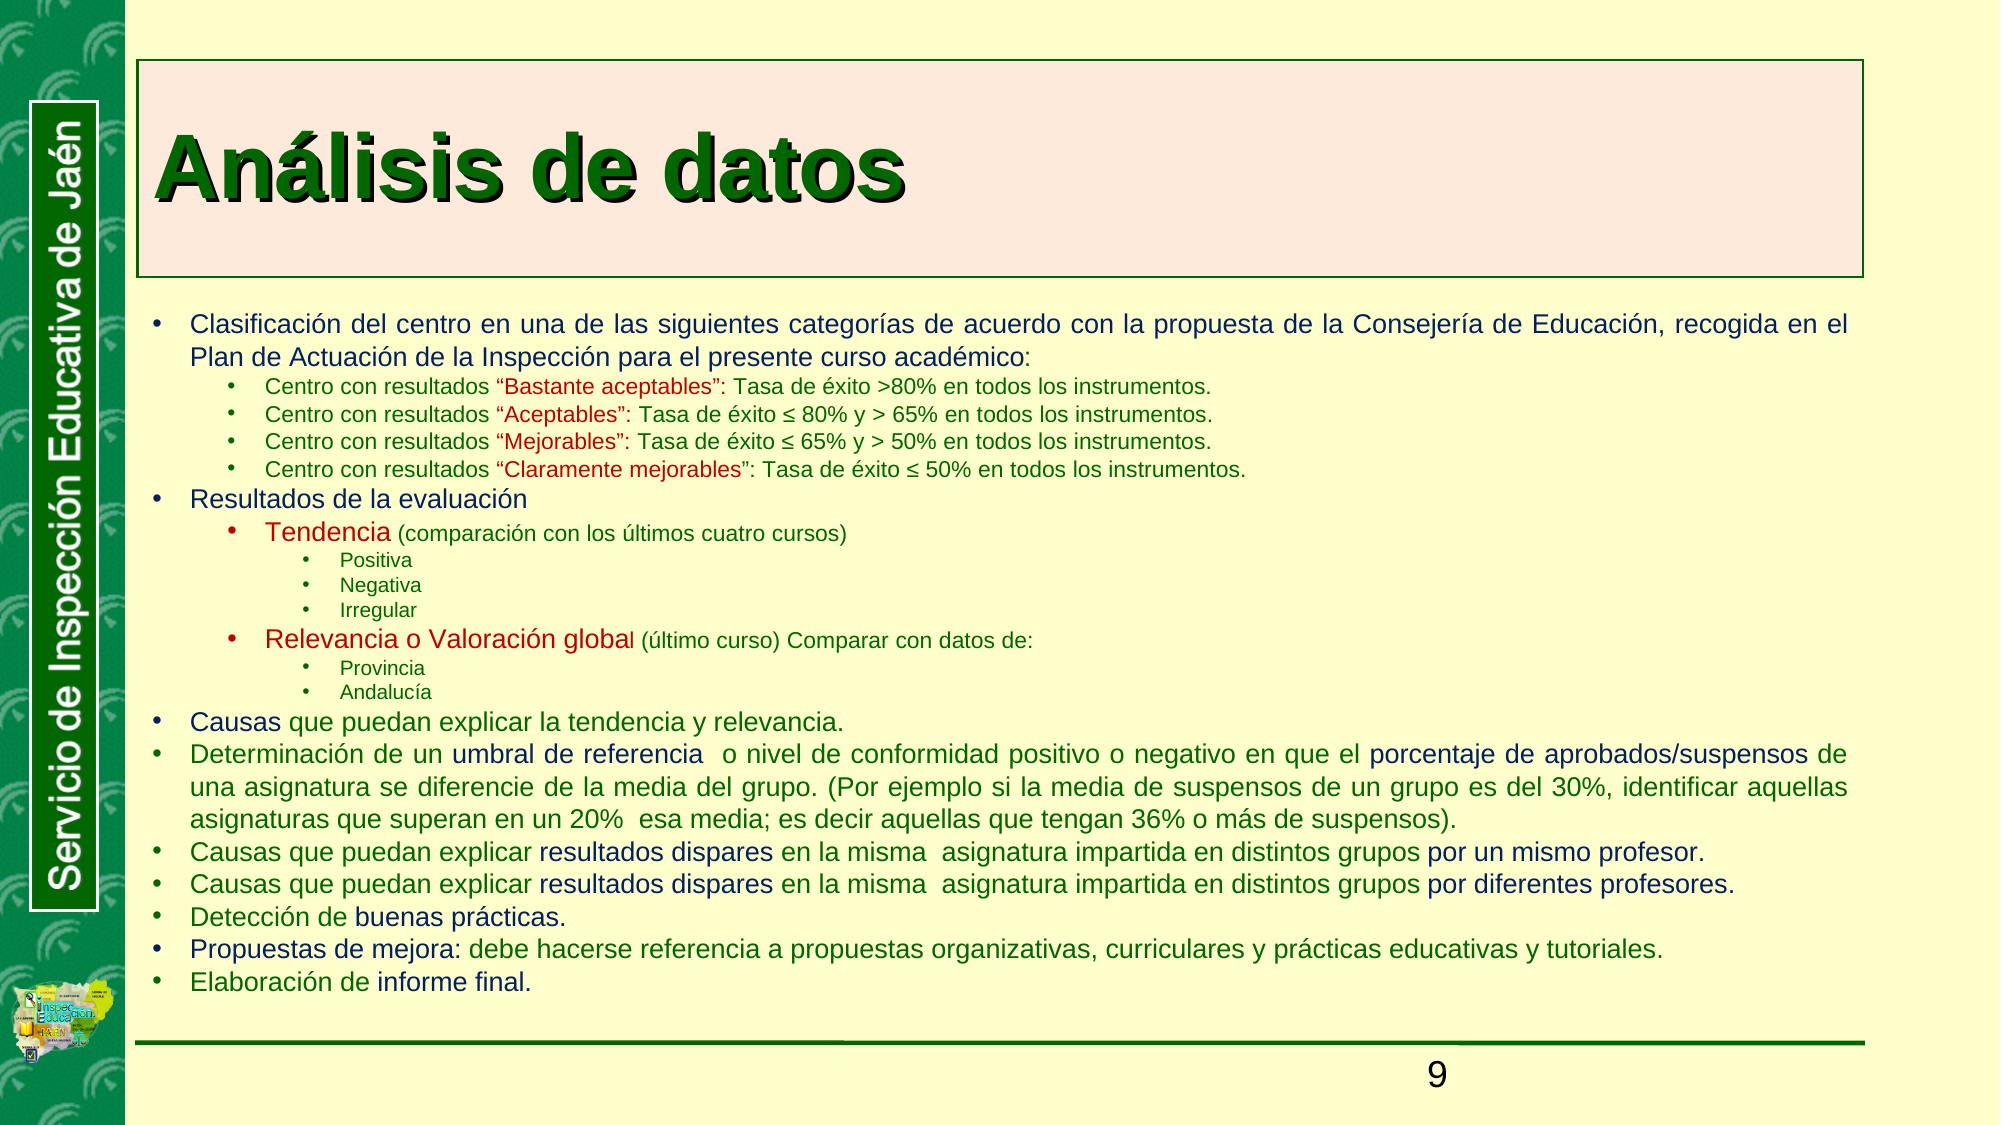

Análisis de datos
Clasificación del centro en una de las siguientes categorías de acuerdo con la propuesta de la Consejería de Educación, recogida en el Plan de Actuación de la Inspección para el presente curso académico:
Centro con resultados “Bastante aceptables”: Tasa de éxito >80% en todos los instrumentos.
Centro con resultados “Aceptables”: Tasa de éxito ≤ 80% y > 65% en todos los instrumentos.
Centro con resultados “Mejorables”: Tasa de éxito ≤ 65% y > 50% en todos los instrumentos.
Centro con resultados “Claramente mejorables”: Tasa de éxito ≤ 50% en todos los instrumentos.
Resultados de la evaluación
Tendencia (comparación con los últimos cuatro cursos)
Positiva
Negativa
Irregular
Relevancia o Valoración global (último curso) Comparar con datos de:
Provincia
Andalucía
Causas que puedan explicar la tendencia y relevancia.
Determinación de un umbral de referencia o nivel de conformidad positivo o negativo en que el porcentaje de aprobados/suspensos de una asignatura se diferencie de la media del grupo. (Por ejemplo si la media de suspensos de un grupo es del 30%, identificar aquellas asignaturas que superan en un 20% esa media; es decir aquellas que tengan 36% o más de suspensos).
Causas que puedan explicar resultados dispares en la misma asignatura impartida en distintos grupos por un mismo profesor.
Causas que puedan explicar resultados dispares en la misma asignatura impartida en distintos grupos por diferentes profesores.
Detección de buenas prácticas.
Propuestas de mejora: debe hacerse referencia a propuestas organizativas, curriculares y prácticas educativas y tutoriales.
Elaboración de informe final.